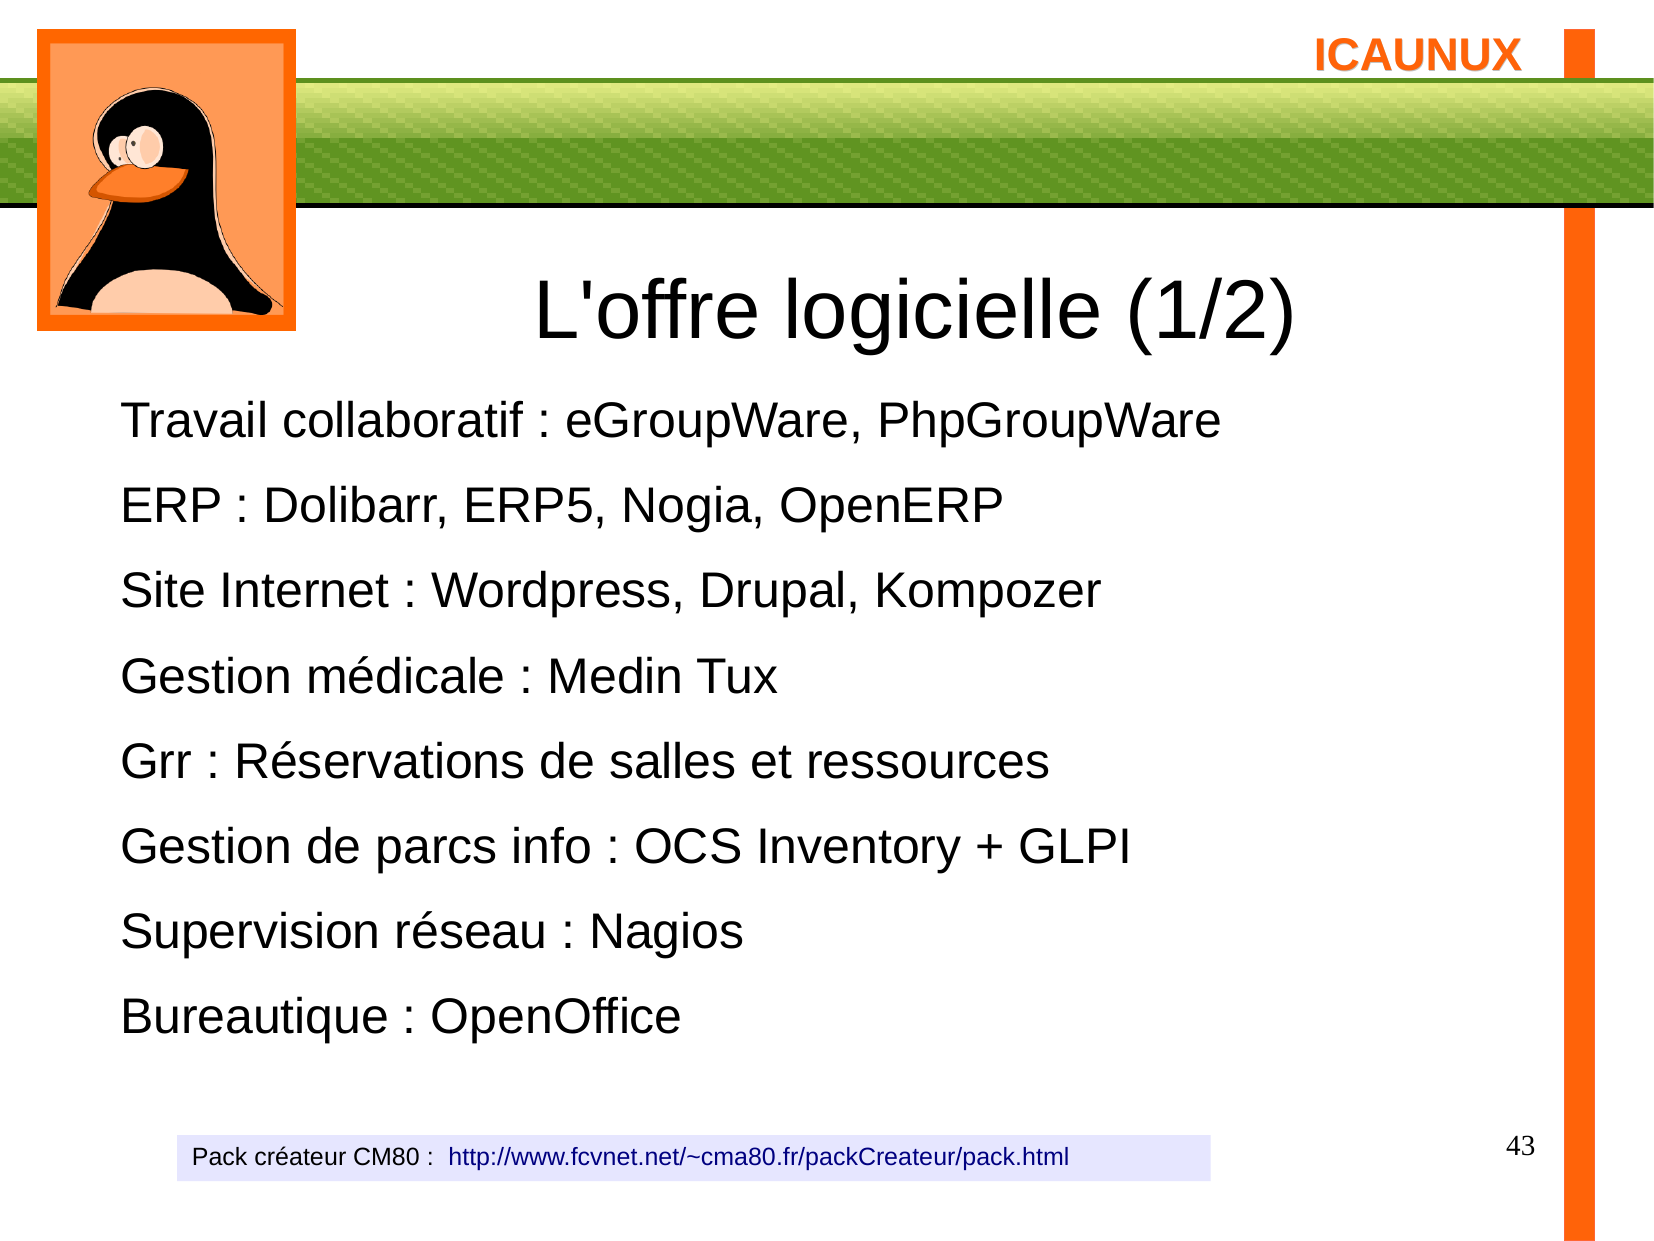

# L'offre logicielle (1/2)
Travail collaboratif : eGroupWare, PhpGroupWare
ERP : Dolibarr, ERP5, Nogia, OpenERP
Site Internet : Wordpress, Drupal, Kompozer
Gestion médicale : Medin Tux
Grr : Réservations de salles et ressources
Gestion de parcs info : OCS Inventory + GLPI
Supervision réseau : Nagios
Bureautique : OpenOffice
43
Pack créateur CM80 : http://www.fcvnet.net/~cma80.fr/packCreateur/pack.html